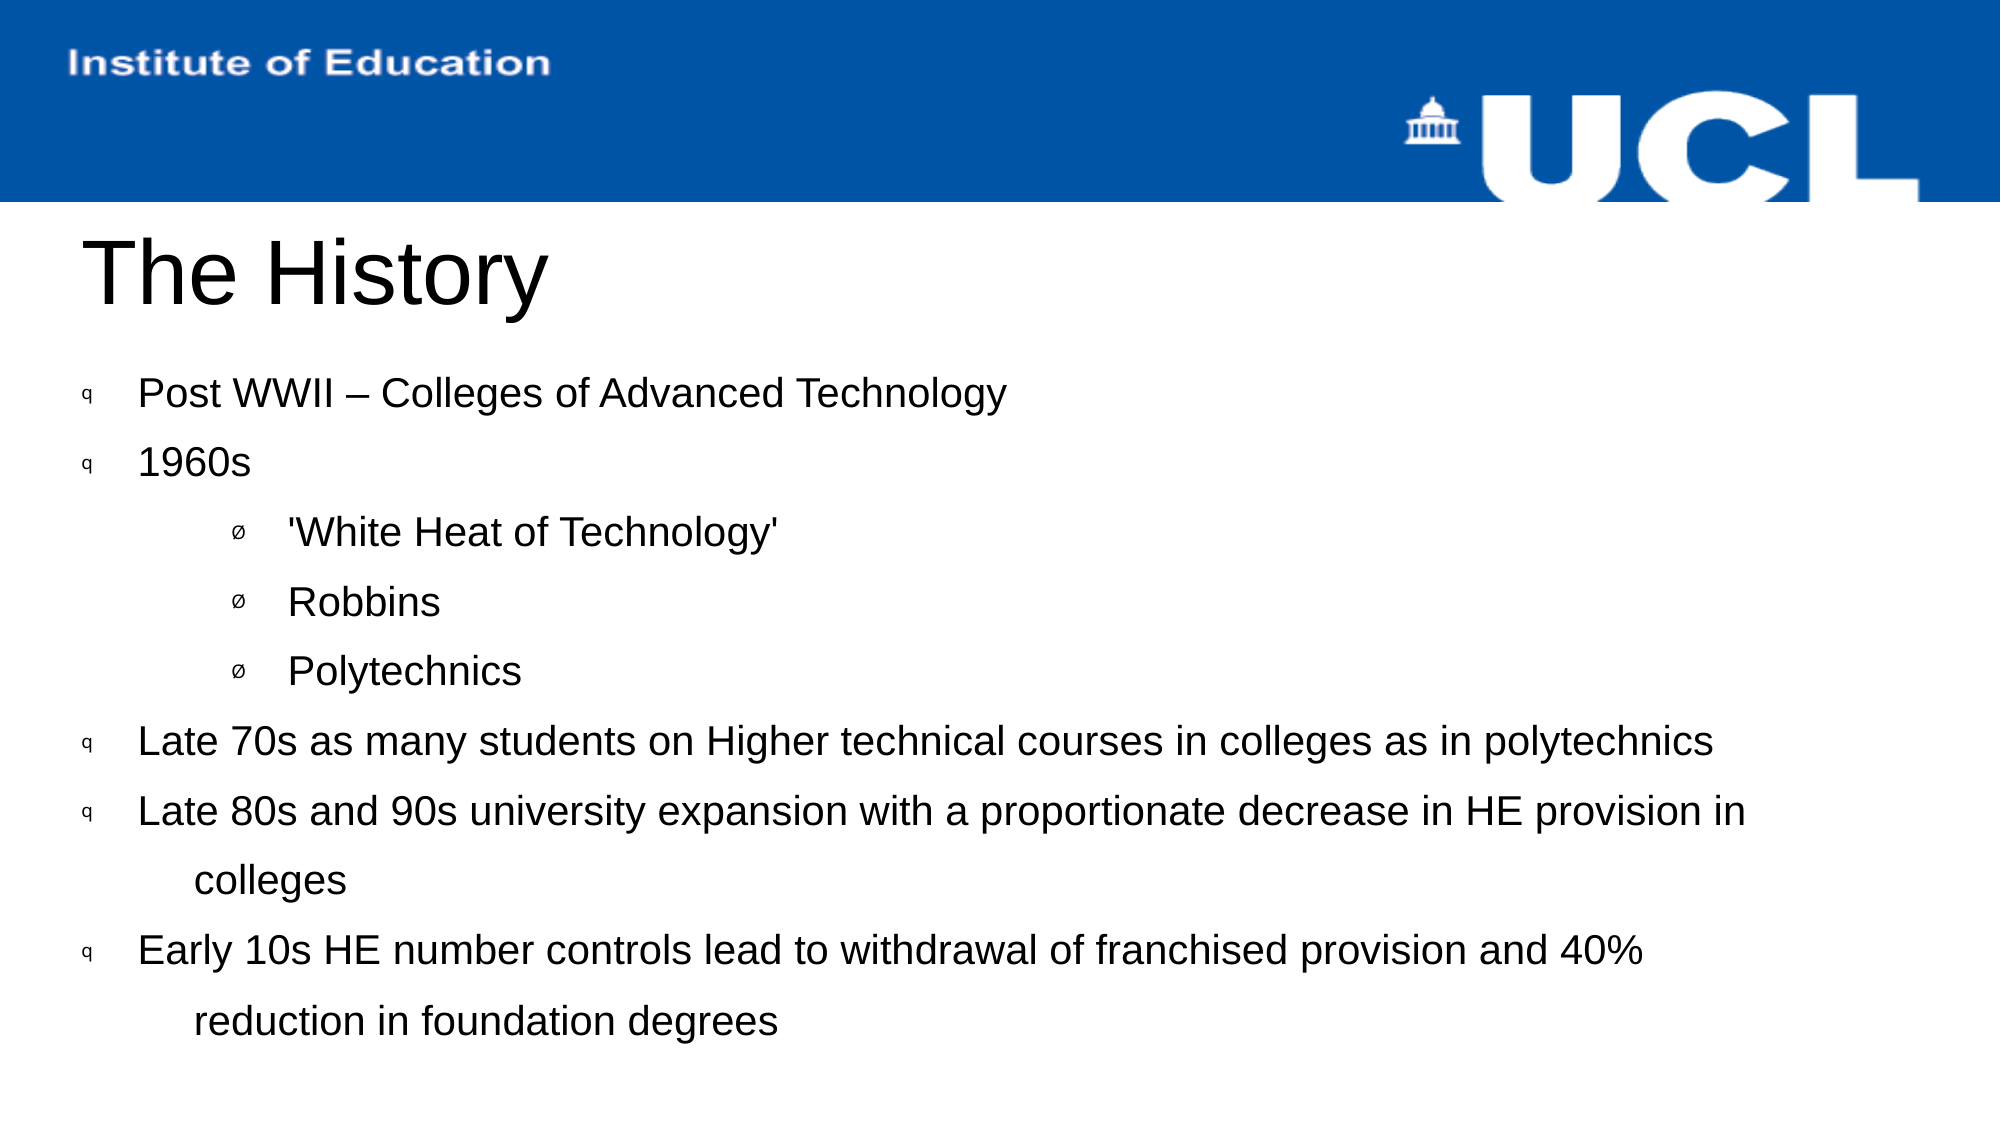

The History
Post WWII – Colleges of Advanced Technology
1960s
'White Heat of Technology'
Robbins
Polytechnics
Late 70s as many students on Higher technical courses in colleges as in polytechnics
Late 80s and 90s university expansion with a proportionate decrease in HE provision in colleges
Early 10s HE number controls lead to withdrawal of franchised provision and 40% reduction in foundation degrees